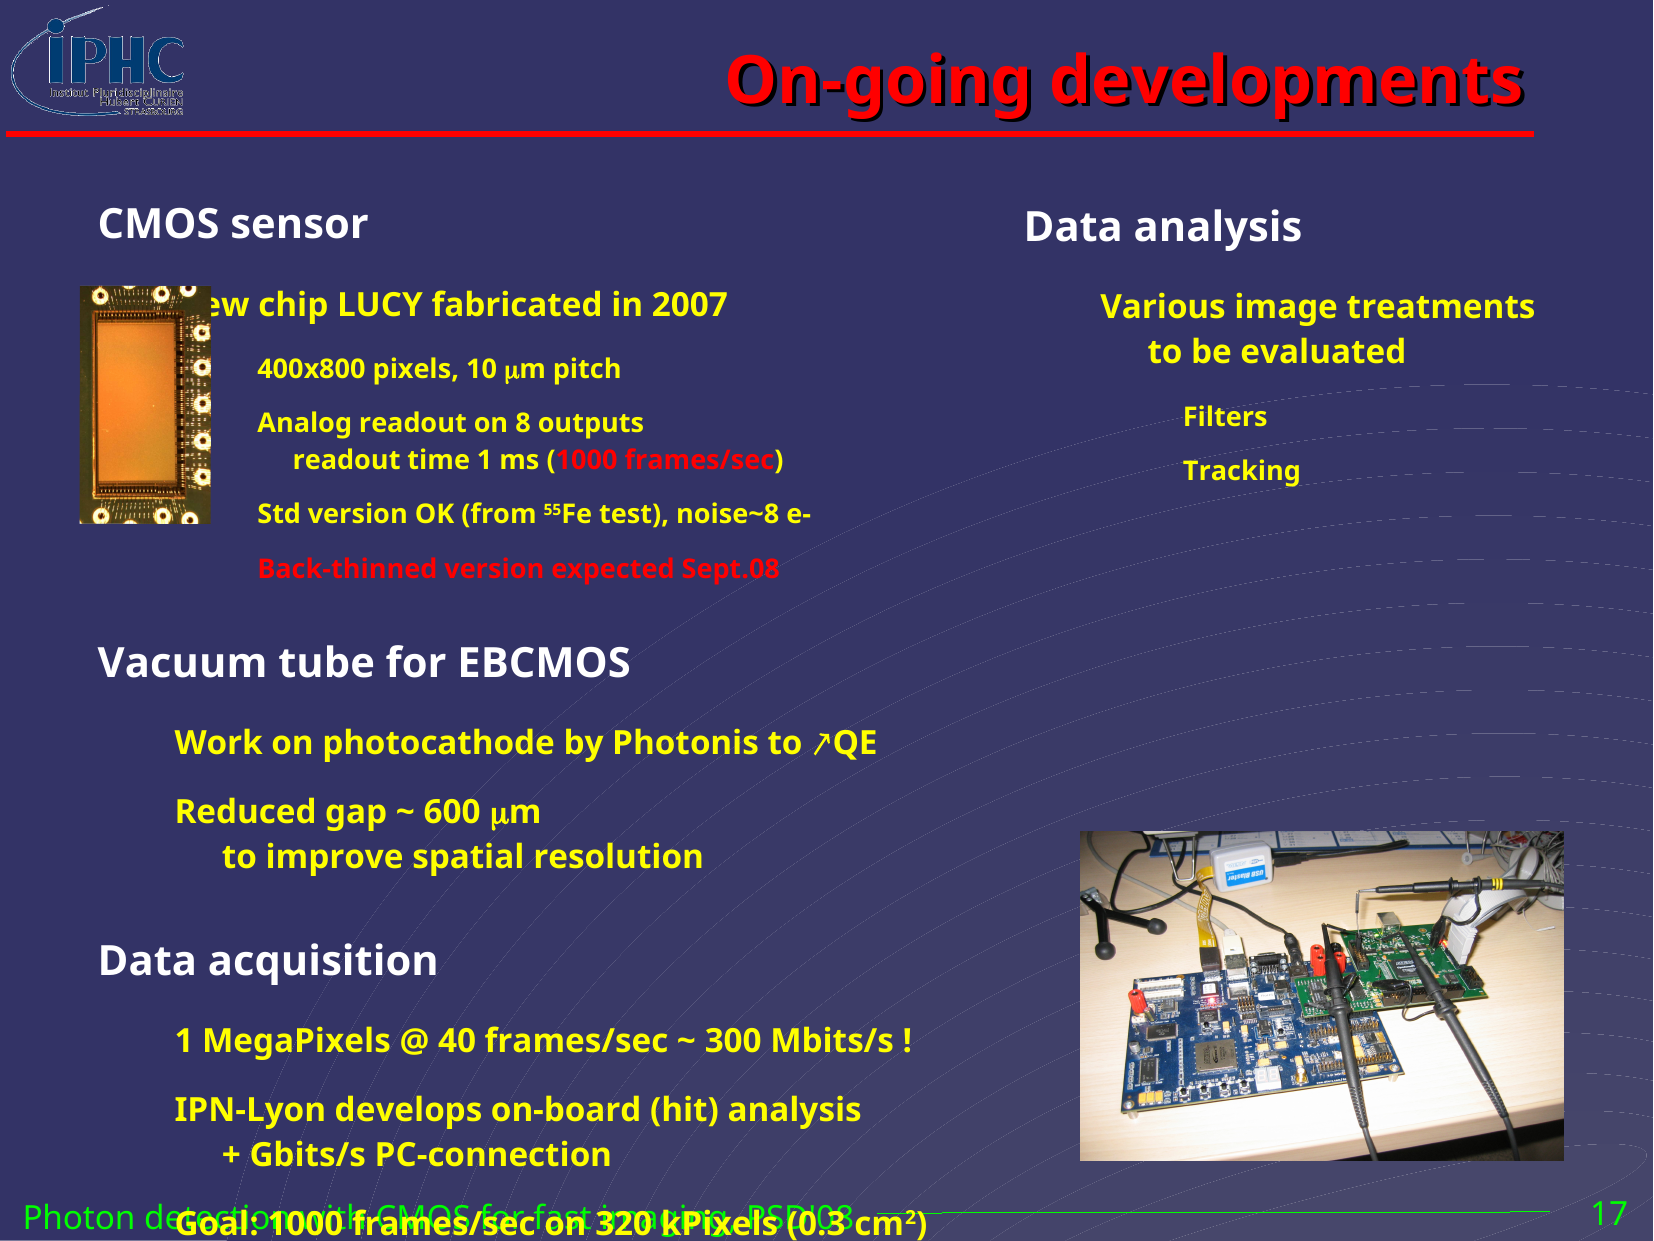

# On-going developments
CMOS sensor
New chip LUCY fabricated in 2007
400x800 pixels, 10 mm pitch
Analog readout on 8 outputs
readout time 1 ms (1000 frames/sec)
Std version OK (from 55Fe test), noise~8 e-
Back-thinned version expected Sept.08
Vacuum tube for EBCMOS
Work on photocathode by Photonis to ↗QE
Reduced gap ~ 600 mm
to improve spatial resolution
Data acquisition
1 MegaPixels @ 40 frames/sec ~ 300 Mbits/s !
IPN-Lyon develops on-board (hit) analysis
+ Gbits/s PC-connection
Goal: 1000 frames/sec on 320 kPixels (0.3 cm2)
Data analysis
Various image treatments
to be evaluated
Filters
Tracking